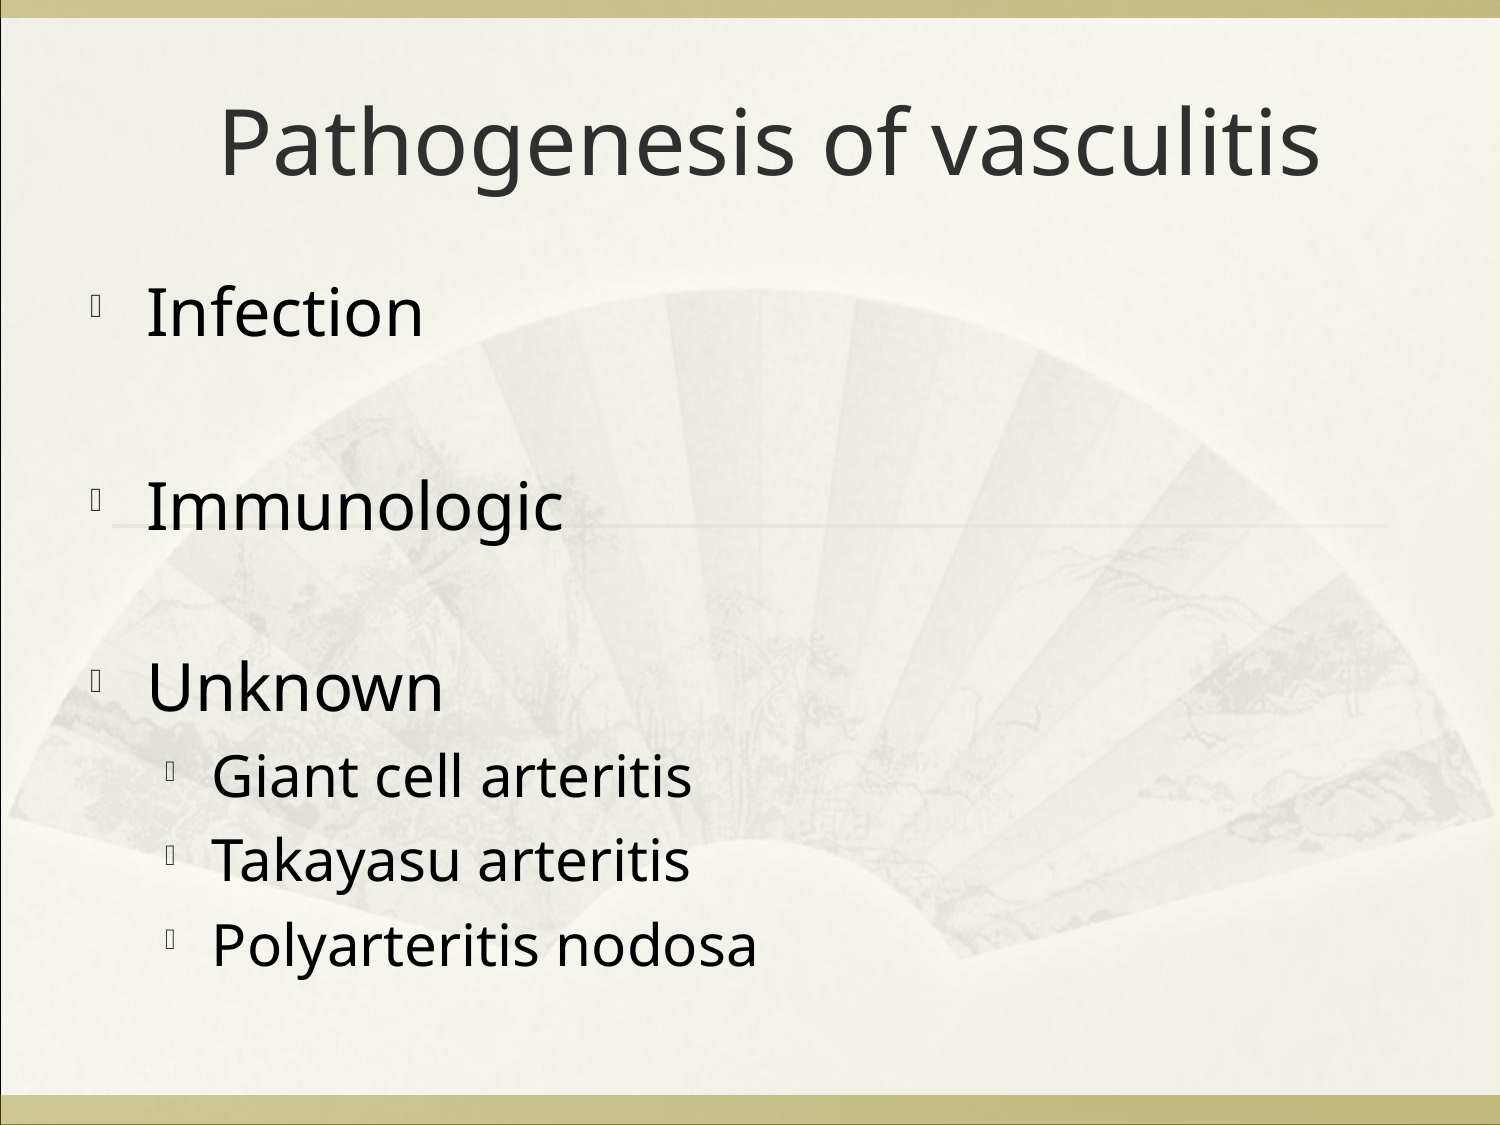

# Pathogenesis of vasculitis
Infection
Immunologic
Unknown
Giant cell arteritis
Takayasu arteritis
Polyarteritis nodosa